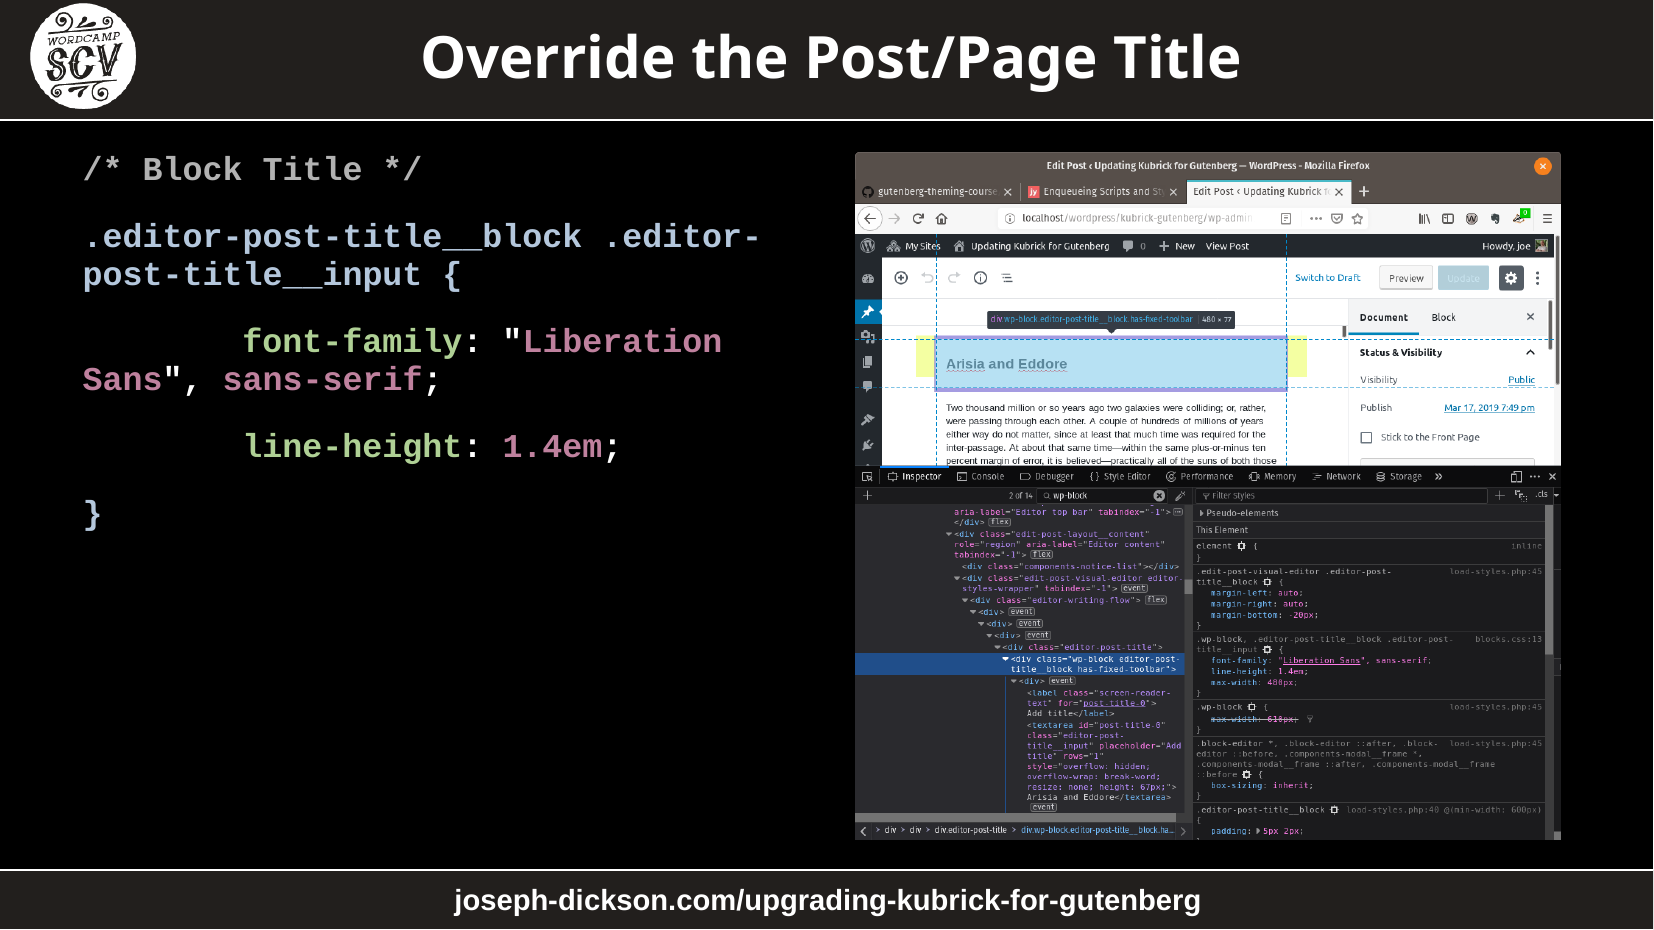

# Override the Post/Page Title
/* Block Title */
.editor-post-title__block .editor-post-title__input {
 font-family: "Liberation Sans", sans-serif;
 line-height: 1.4em;
}